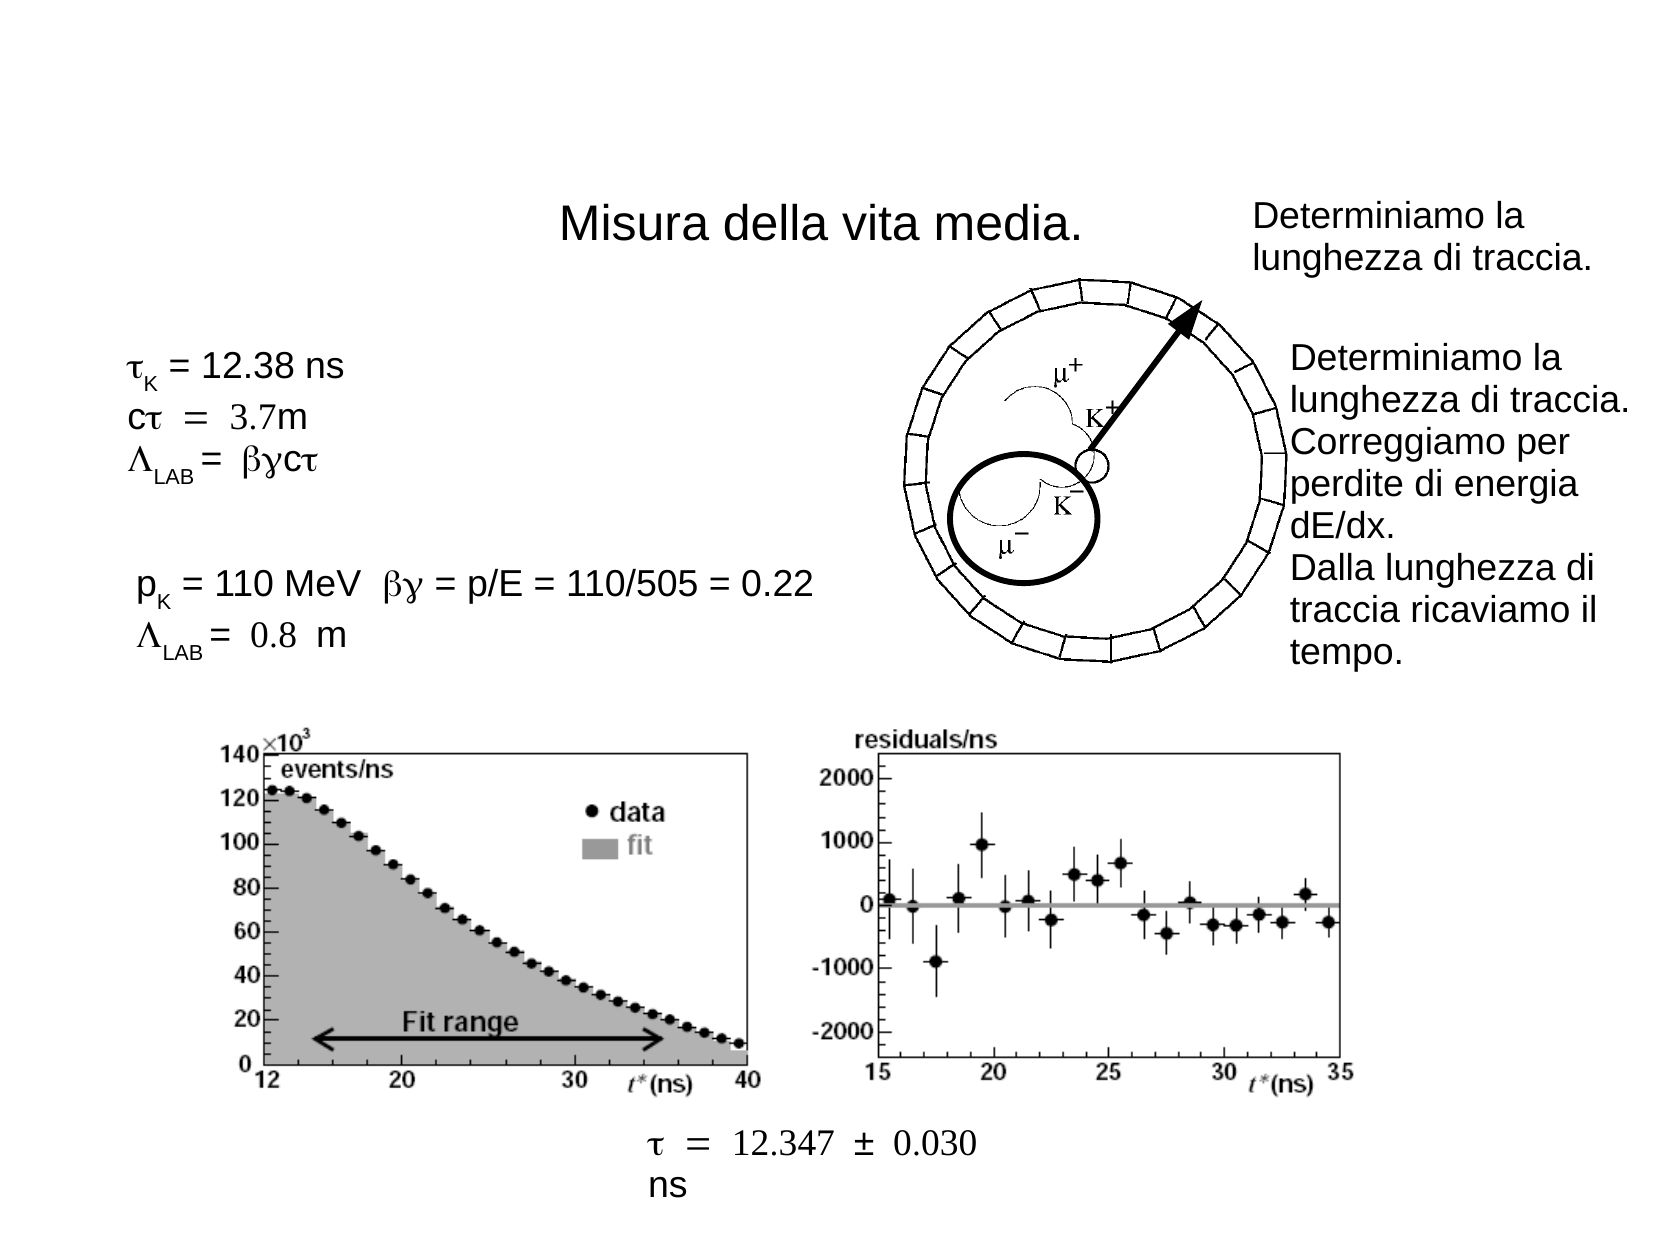

Misura della vita media.
Determiniamo la lunghezza di traccia.
Determiniamo la lunghezza di traccia.
Correggiamo per perdite di energia
dE/dx.
Dalla lunghezza di traccia ricaviamo il tempo.
tK = 12.38 ns
ct = 3.7m
LLAB = bgct
pK = 110 MeV bg = p/E = 110/505 = 0.22
LLAB = 0.8 m
t = 12.347 ± 0.030 ns